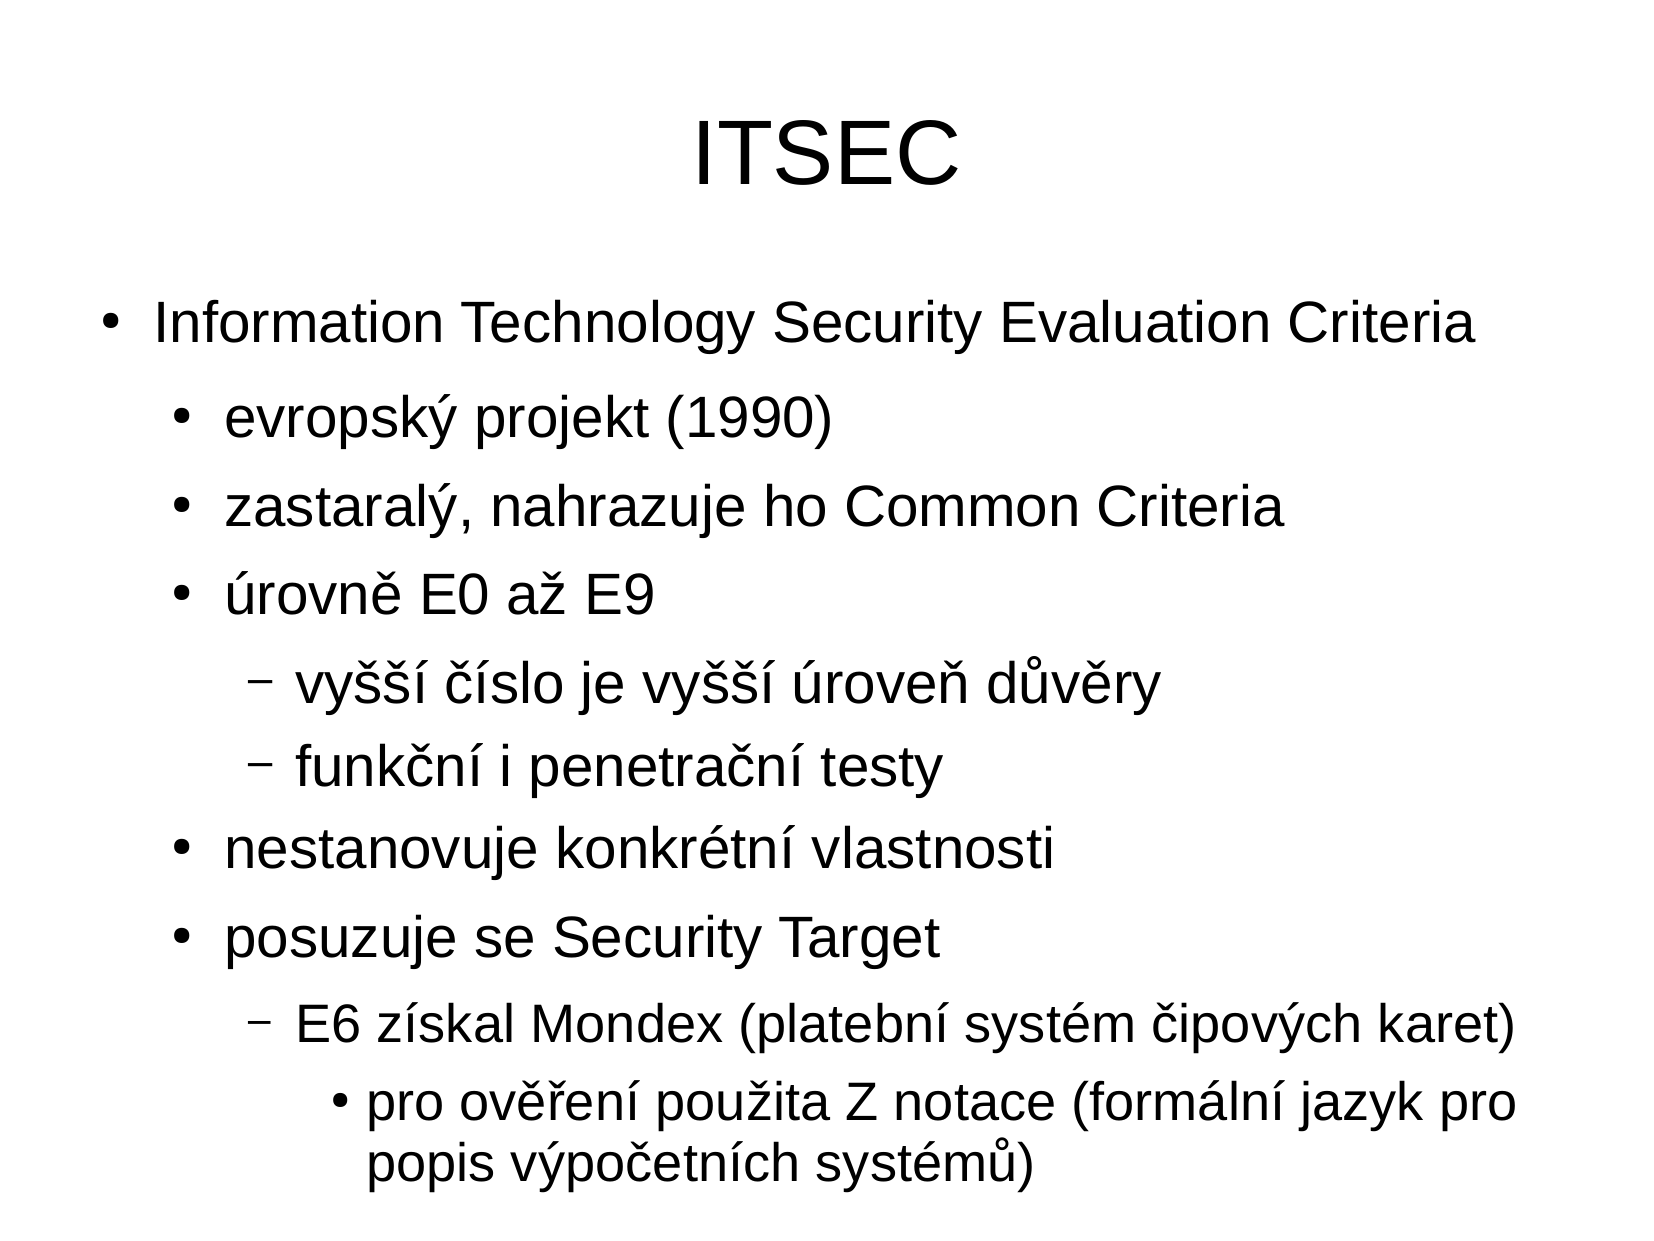

# ITSEC
Information Technology Security Evaluation Criteria
evropský projekt (1990)
zastaralý, nahrazuje ho Common Criteria
úrovně E0 až E9
vyšší číslo je vyšší úroveň důvěry
funkční i penetrační testy
nestanovuje konkrétní vlastnosti
posuzuje se Security Target
E6 získal Mondex (platební systém čipových karet)
pro ověření použita Z notace (formální jazyk pro popis výpočetních systémů)